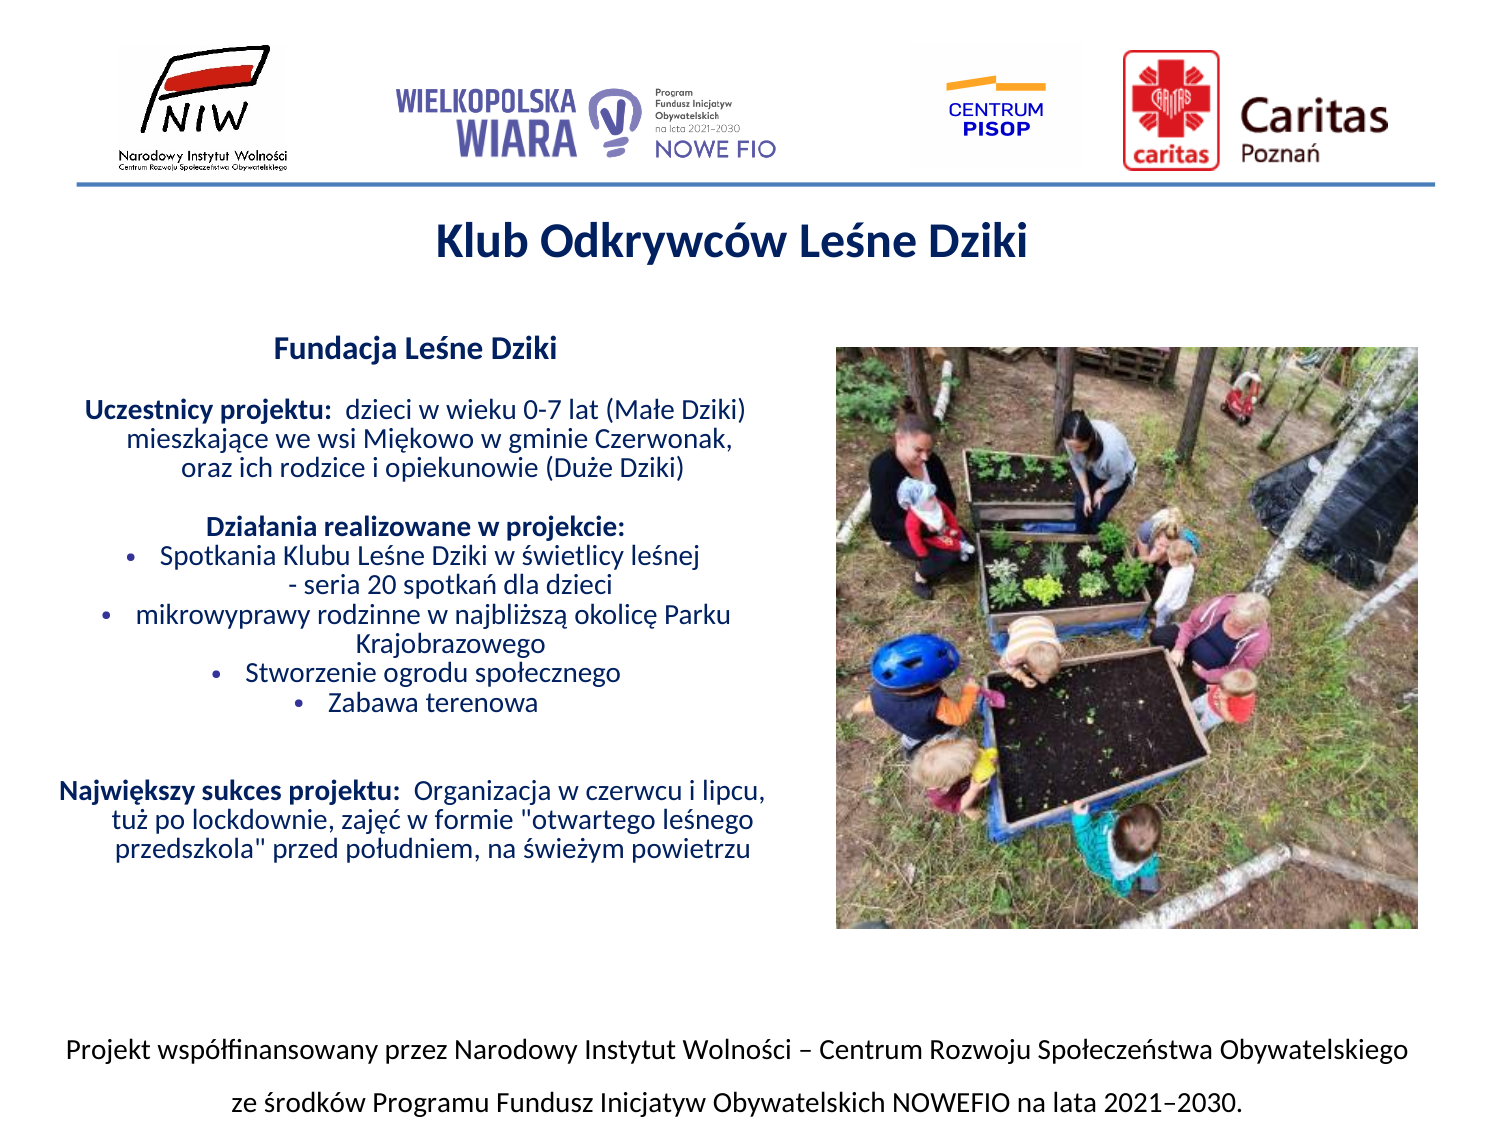

Klub Odkrywców Leśne Dziki
Fundacja Leśne Dziki
Uczestnicy projektu: dzieci w wieku 0-7 lat (Małe Dziki) mieszkające we wsi Miękowo w gminie Czerwonak,
oraz ich rodzice i opiekunowie (Duże Dziki)
Działania realizowane w projekcie:
Spotkania Klubu Leśne Dziki w świetlicy leśnej
- seria 20 spotkań dla dzieci
mikrowyprawy rodzinne w najbliższą okolicę Parku Krajobrazowego
Stworzenie ogrodu społecznego
Zabawa terenowa
Największy sukces projektu: Organizacja w czerwcu i lipcu,
tuż po lockdownie, zajęć w formie "otwartego leśnego przedszkola" przed południem, na świeżym powietrzu